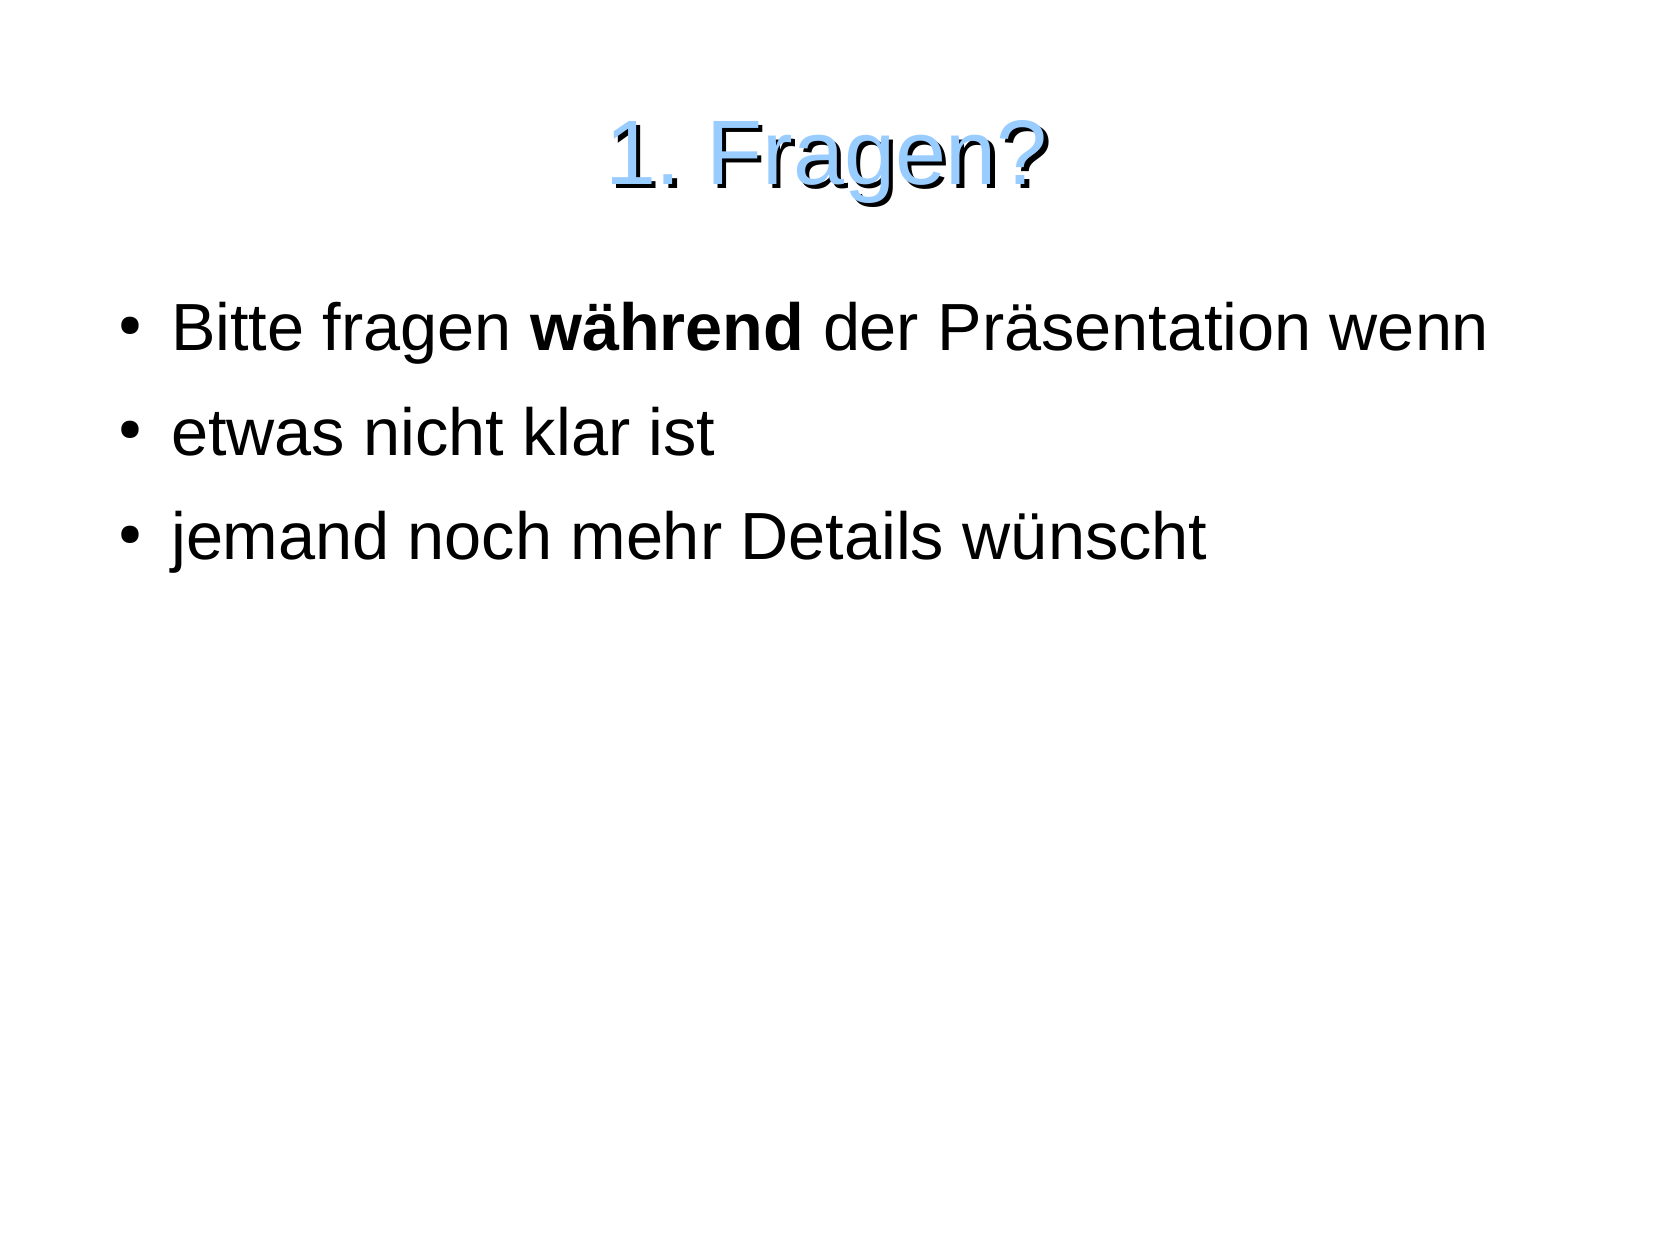

# 1. Fragen?
Bitte fragen während der Präsentation wenn
etwas nicht klar ist
jemand noch mehr Details wünscht